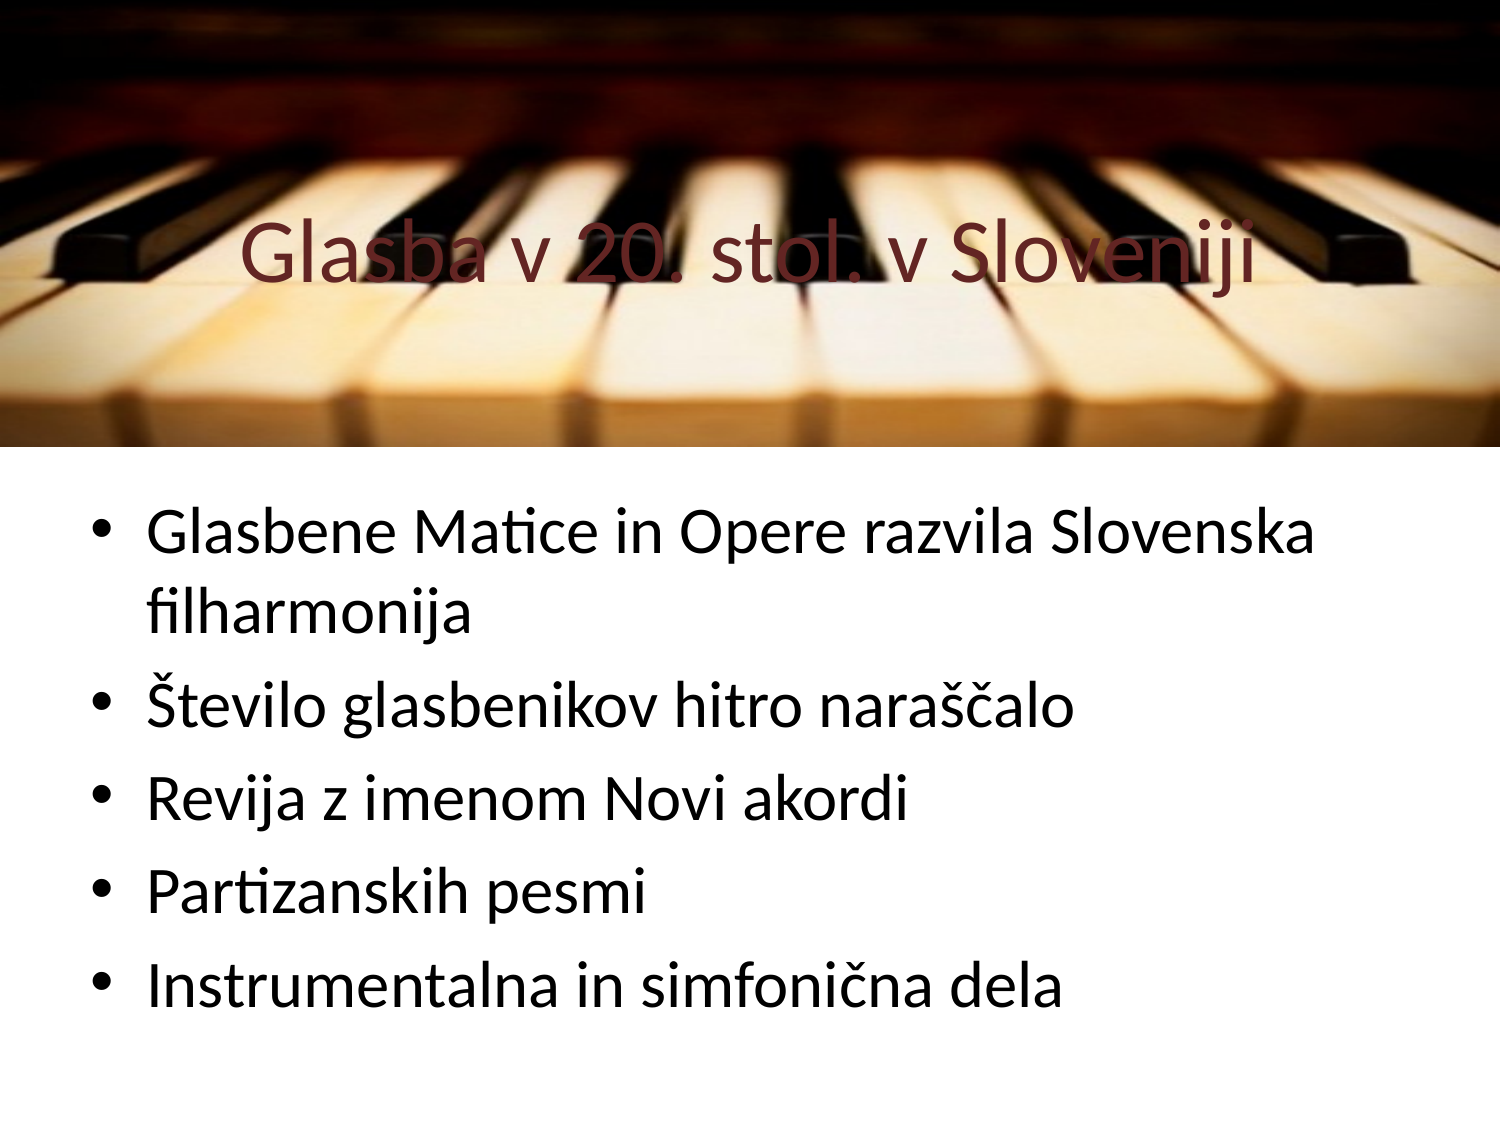

# Glasba v 20. stol. v Sloveniji
Glasbene Matice in Opere razvila Slovenska filharmonija
Število glasbenikov hitro naraščalo
Revija z imenom Novi akordi
Partizanskih pesmi
Instrumentalna in simfonična dela